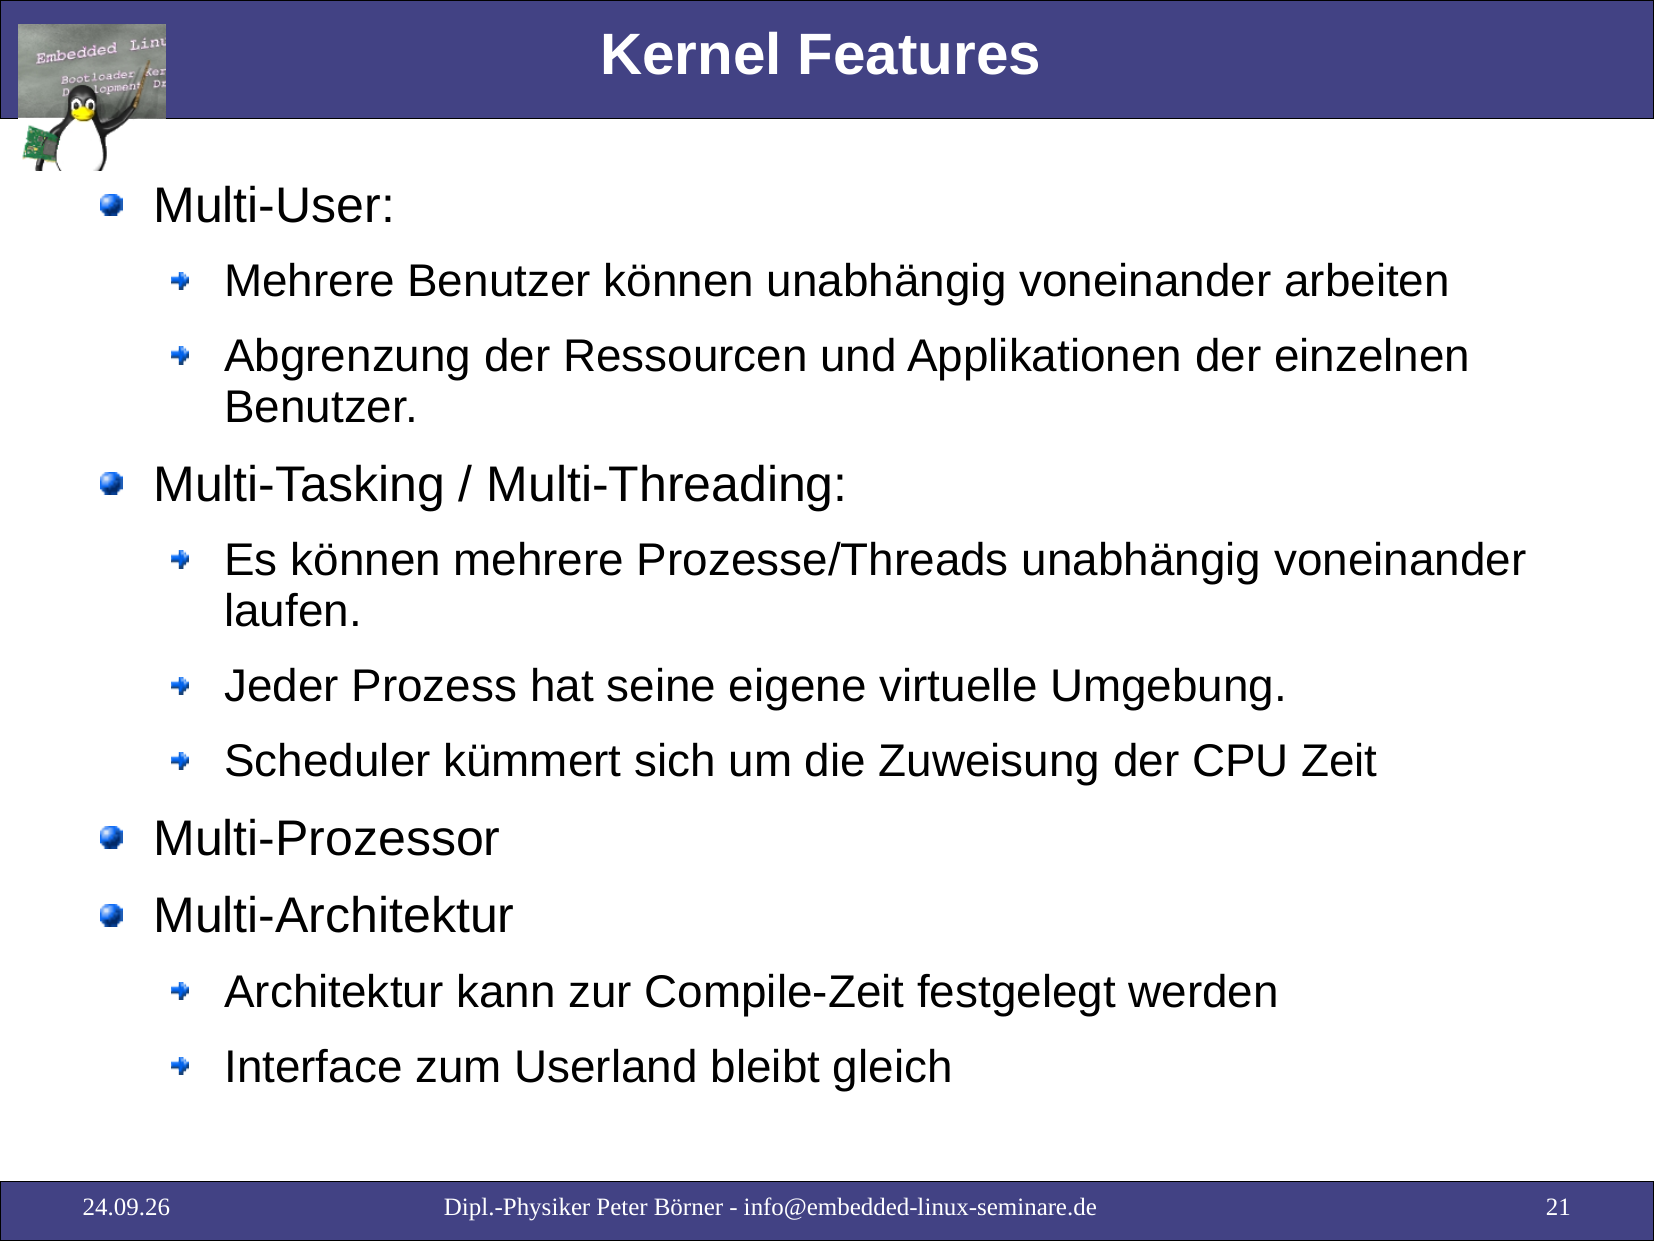

# Kernel Features
Multi-User:
Mehrere Benutzer können unabhängig voneinander arbeiten
Abgrenzung der Ressourcen und Applikationen der einzelnen Benutzer.
Multi-Tasking / Multi-Threading:
Es können mehrere Prozesse/Threads unabhängig voneinander laufen.
Jeder Prozess hat seine eigene virtuelle Umgebung.
Scheduler kümmert sich um die Zuweisung der CPU Zeit
Multi-Prozessor
Multi-Architektur
Architektur kann zur Compile-Zeit festgelegt werden
Interface zum Userland bleibt gleich
 Dipl.-Physiker Peter Börner - info@embedded-linux-seminare.de
21